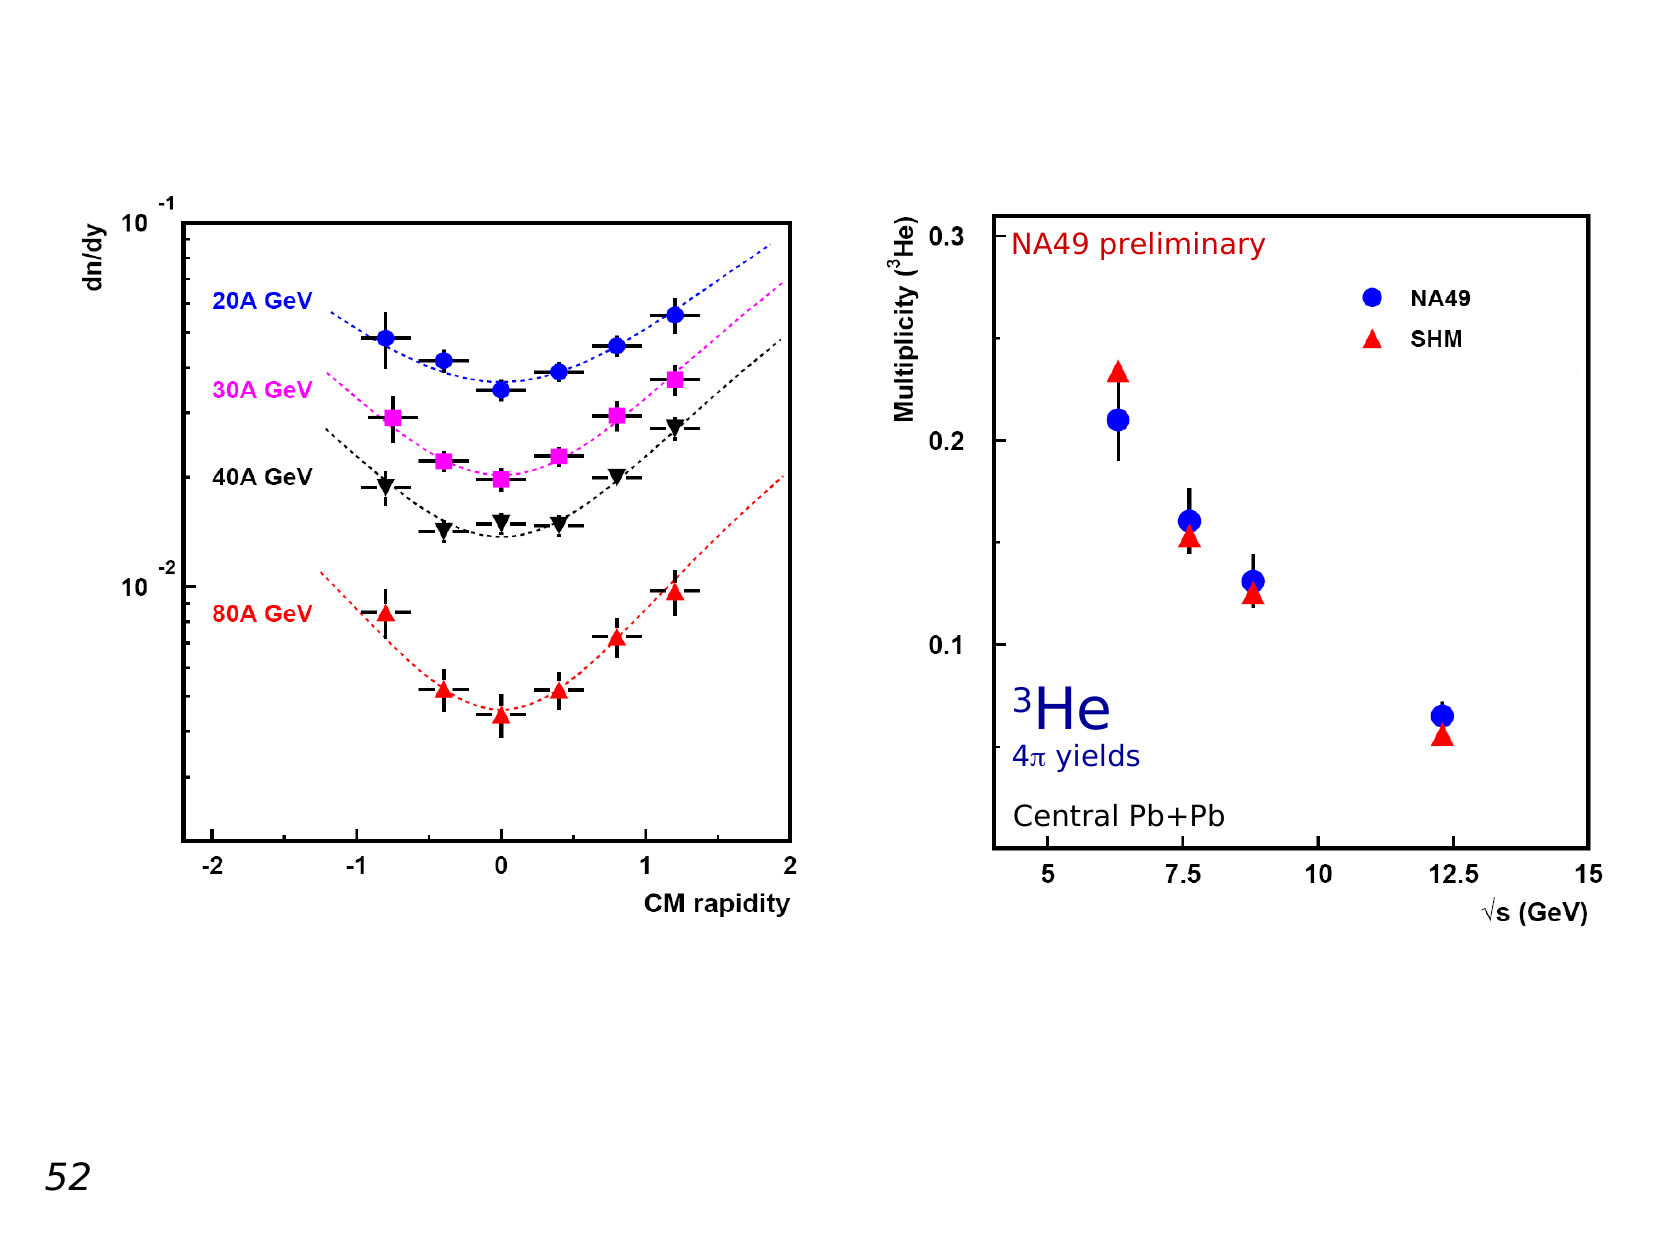

NA49 preliminary
3He
4 yields
Central Pb+Pb